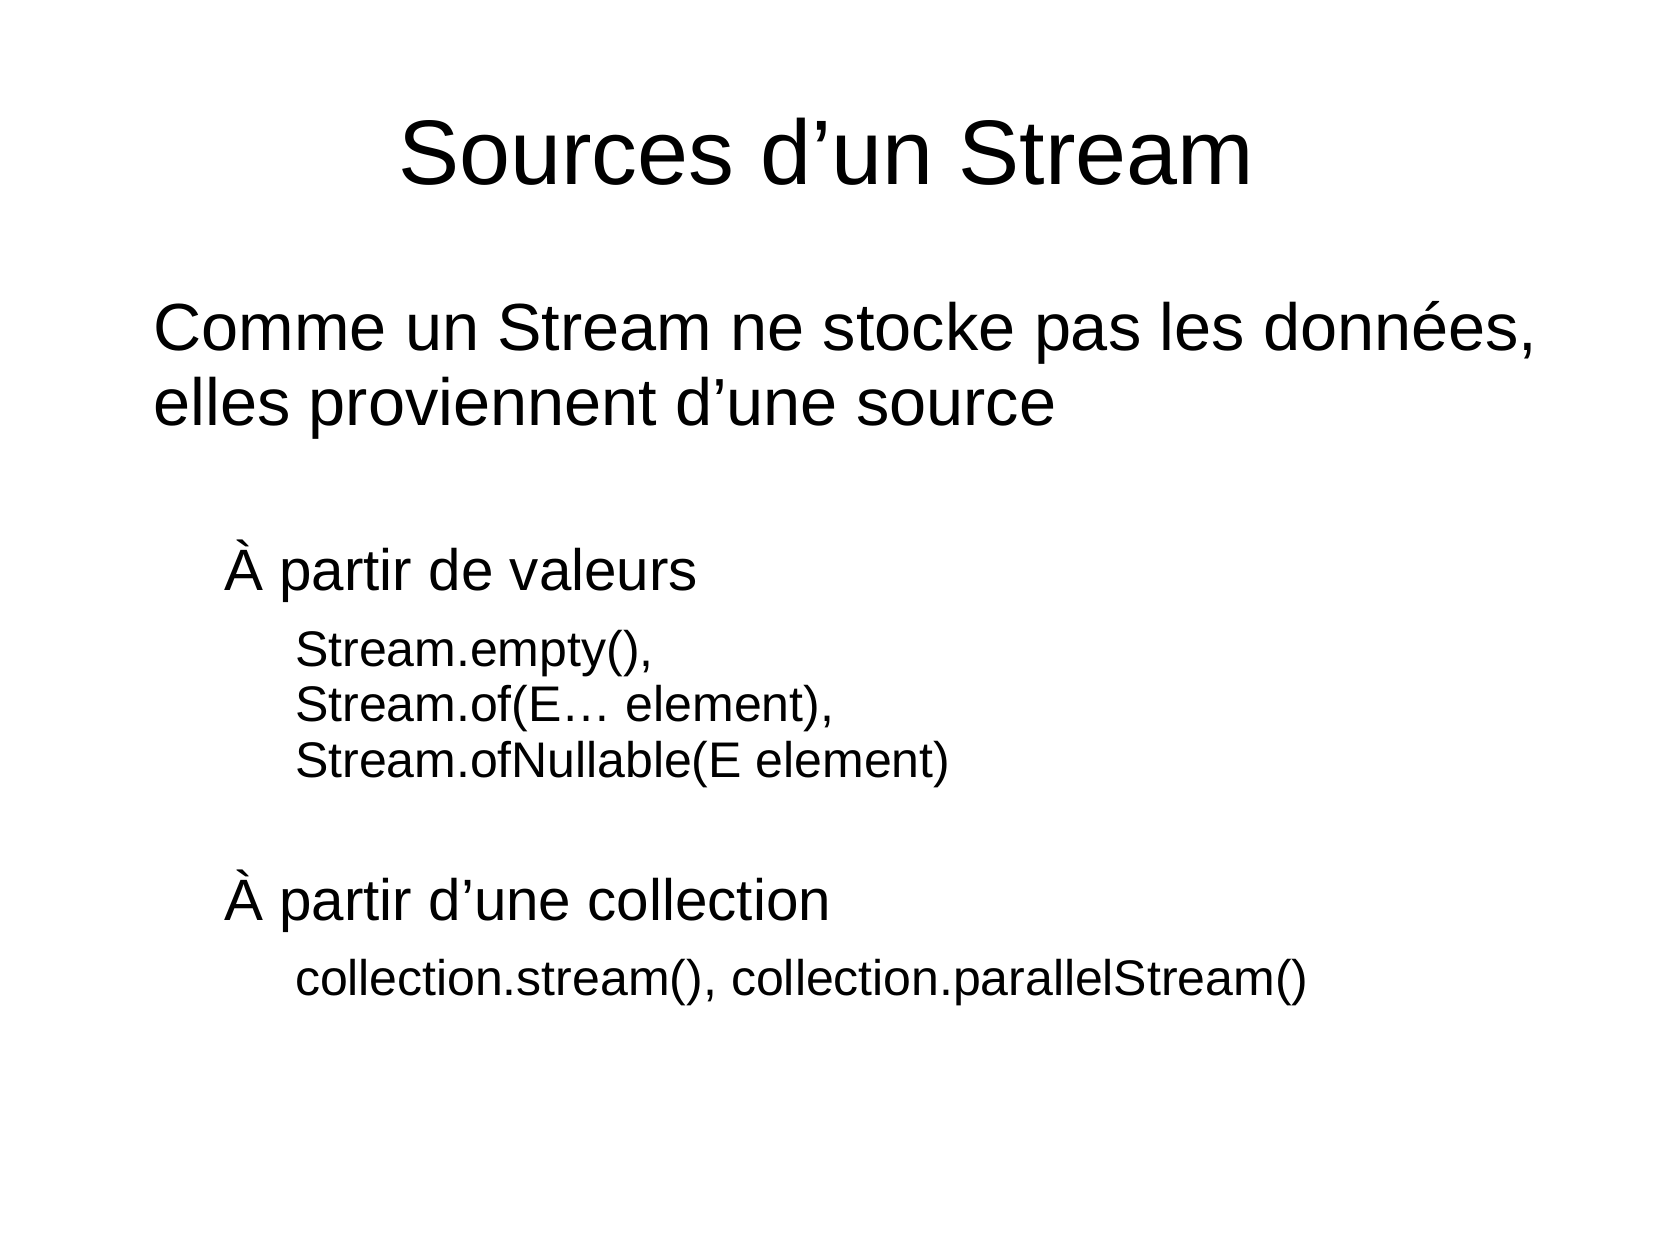

# Sources d’un Stream
Comme un Stream ne stocke pas les données, elles proviennent d’une source
À partir de valeurs
Stream.empty(),
Stream.of(E… element),
Stream.ofNullable(E element)
À partir d’une collection
collection.stream(), collection.parallelStream()